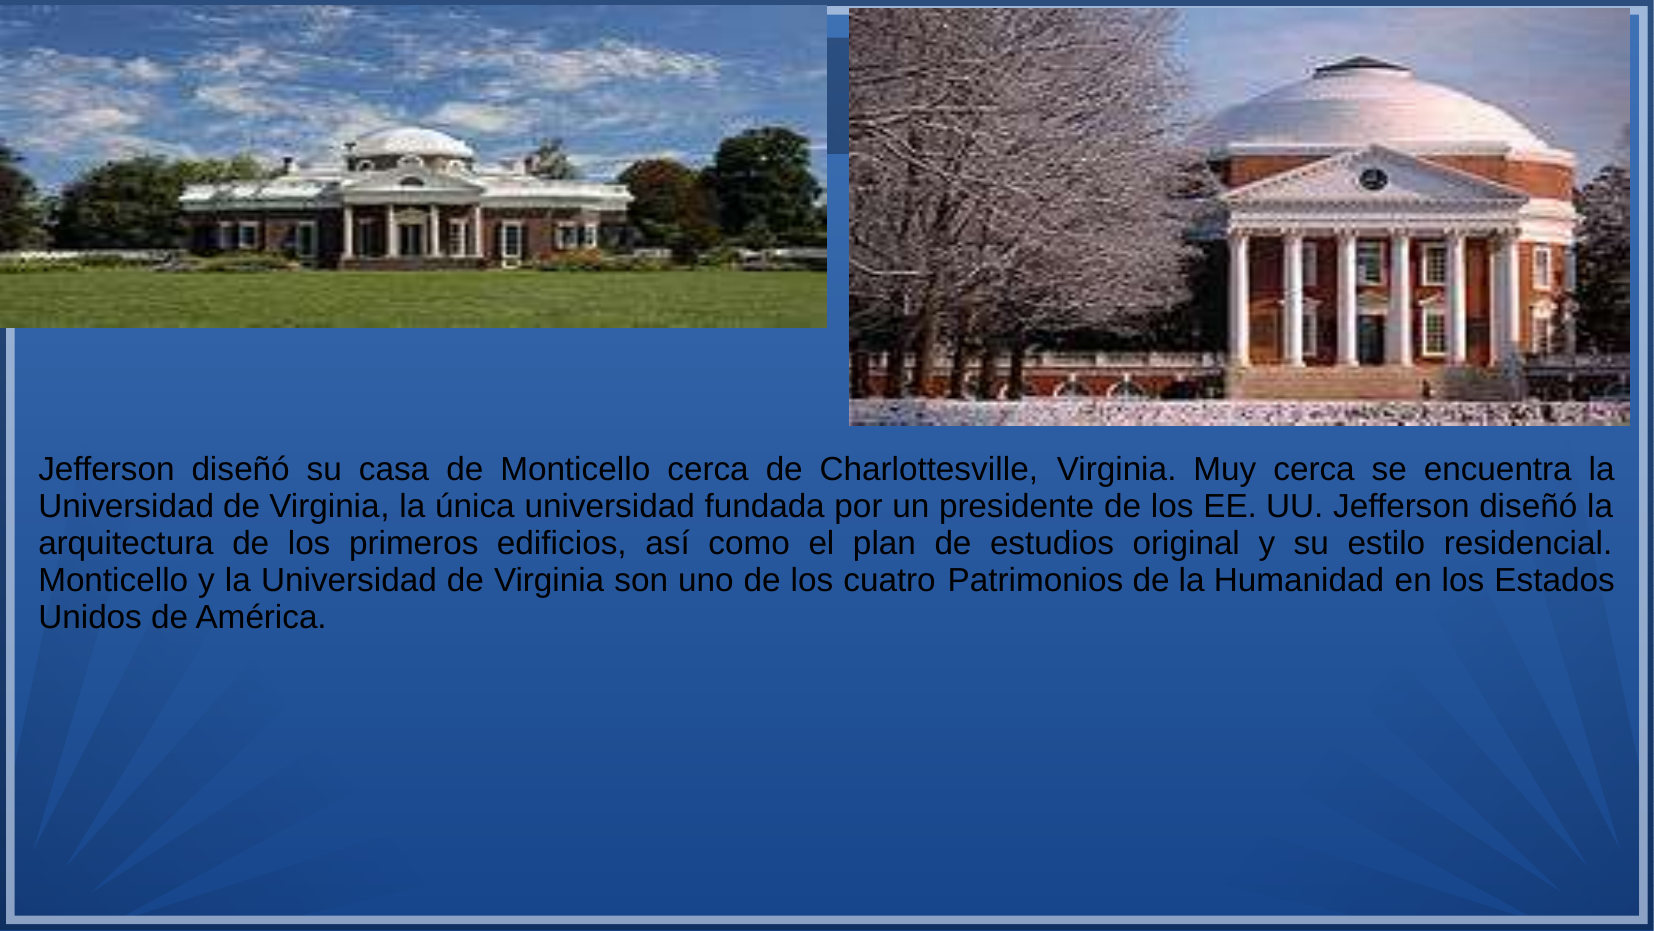

Jefferson diseñó su casa de Monticello cerca de Charlottesville, Virginia. Muy cerca se encuentra la Universidad de Virginia, la única universidad fundada por un presidente de los EE. UU. Jefferson diseñó la arquitectura de los primeros edificios, así como el plan de estudios original y su estilo residencial. Monticello y la Universidad de Virginia son uno de los cuatro Patrimonios de la Humanidad en los Estados Unidos de América.